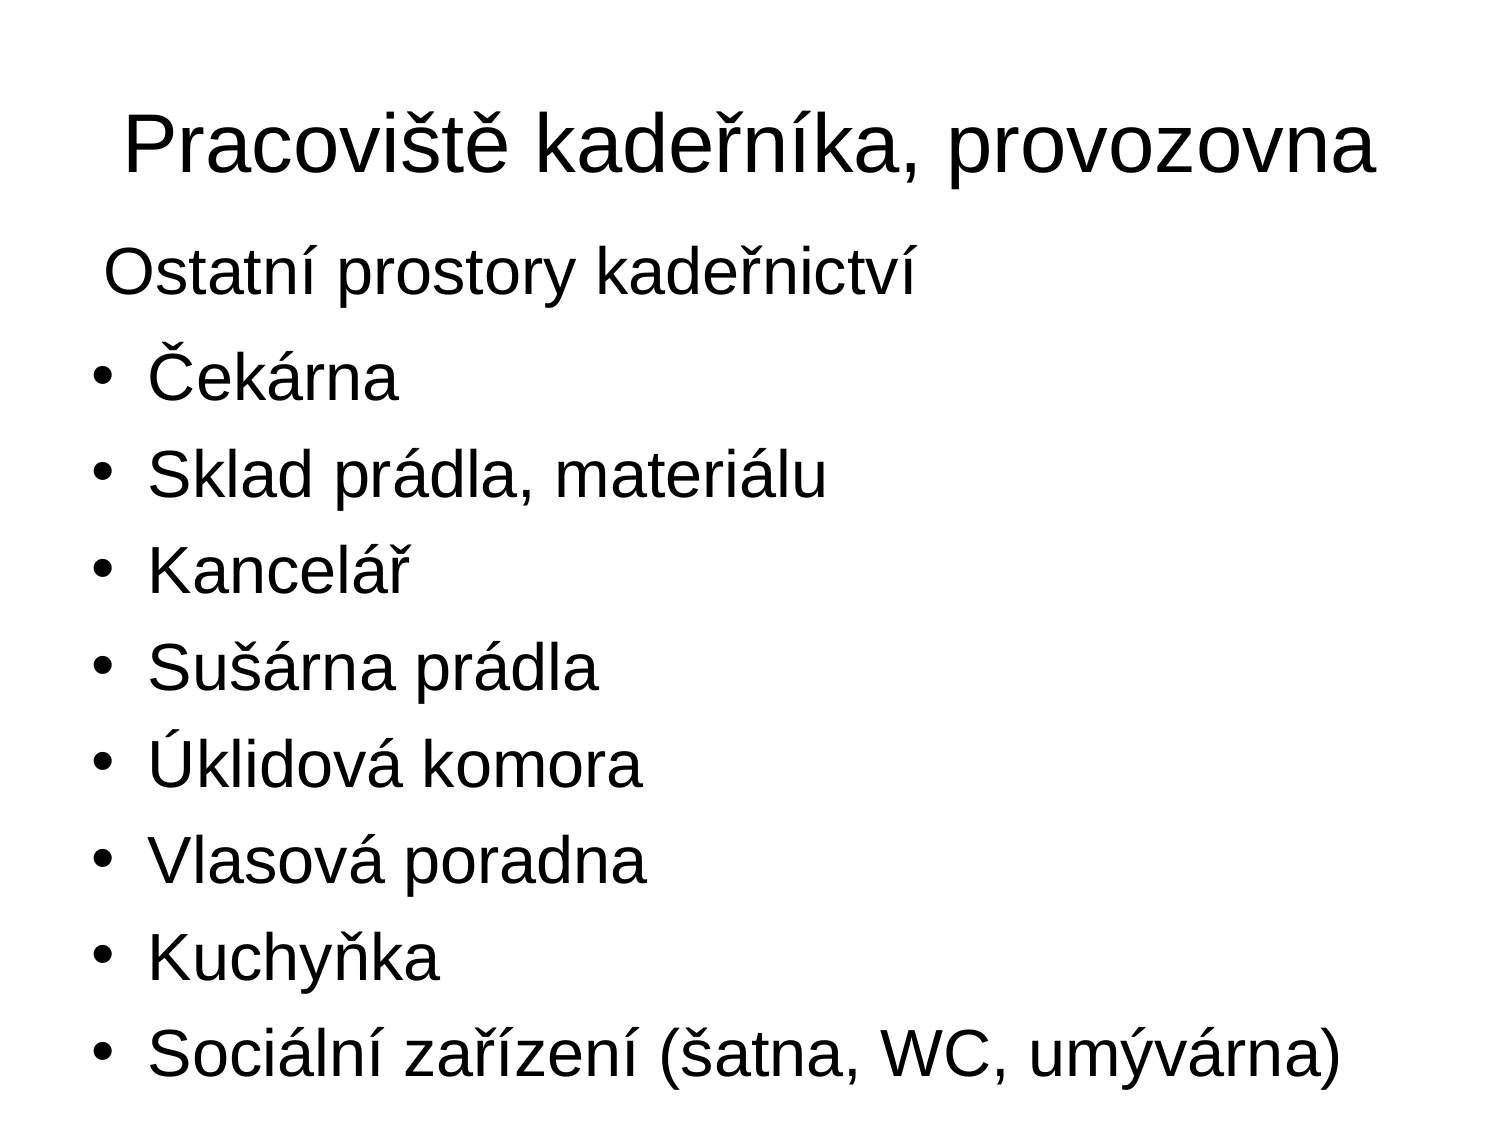

# Pracoviště kadeřníka, provozovna
Ostatní prostory kadeřnictví
Čekárna
Sklad prádla, materiálu
Kancelář
Sušárna prádla
Úklidová komora
Vlasová poradna
Kuchyňka
Sociální zařízení (šatna, WC, umývárna)